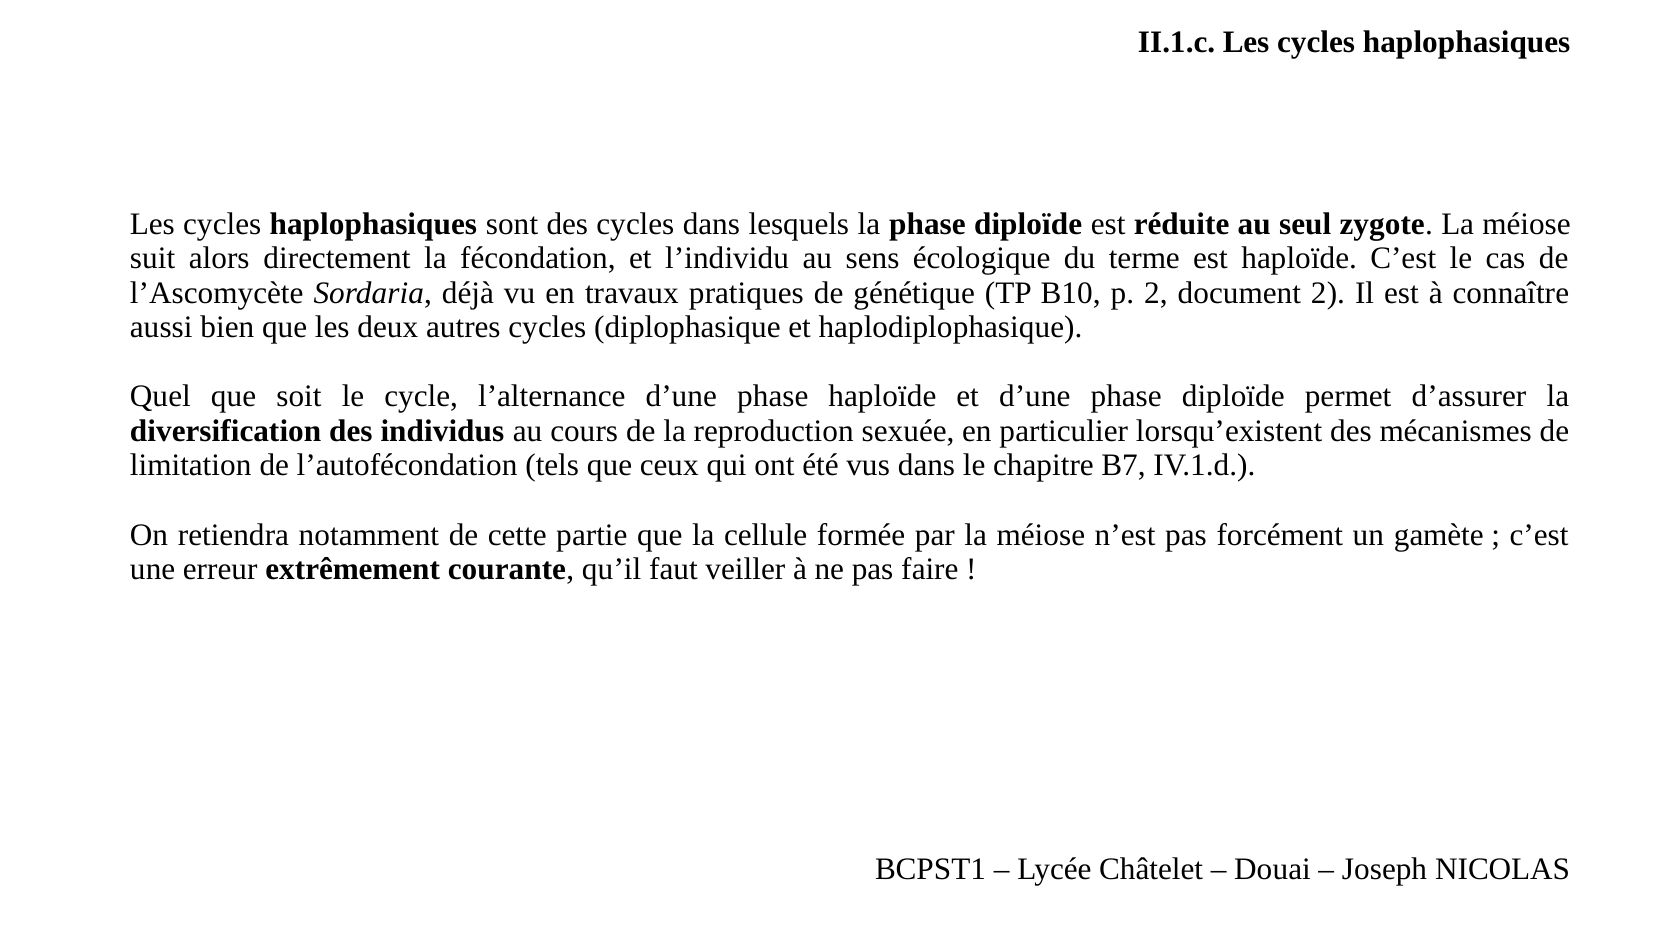

II.1.c. Les cycles haplophasiques
Les cycles haplophasiques sont des cycles dans lesquels la phase diploïde est réduite au seul zygote. La méiose suit alors directement la fécondation, et l’individu au sens écologique du terme est haploïde. C’est le cas de l’Ascomycète Sordaria, déjà vu en travaux pratiques de génétique (TP B10, p. 2, document 2). Il est à connaître aussi bien que les deux autres cycles (diplophasique et haplodiplophasique).
Quel que soit le cycle, l’alternance d’une phase haploïde et d’une phase diploïde permet d’assurer la diversification des individus au cours de la reproduction sexuée, en particulier lorsqu’existent des mécanismes de limitation de l’autofécondation (tels que ceux qui ont été vus dans le chapitre B7, IV.1.d.).
On retiendra notamment de cette partie que la cellule formée par la méiose n’est pas forcément un gamète ; c’est une erreur extrêmement courante, qu’il faut veiller à ne pas faire !
BCPST1 – Lycée Châtelet – Douai – Joseph NICOLAS